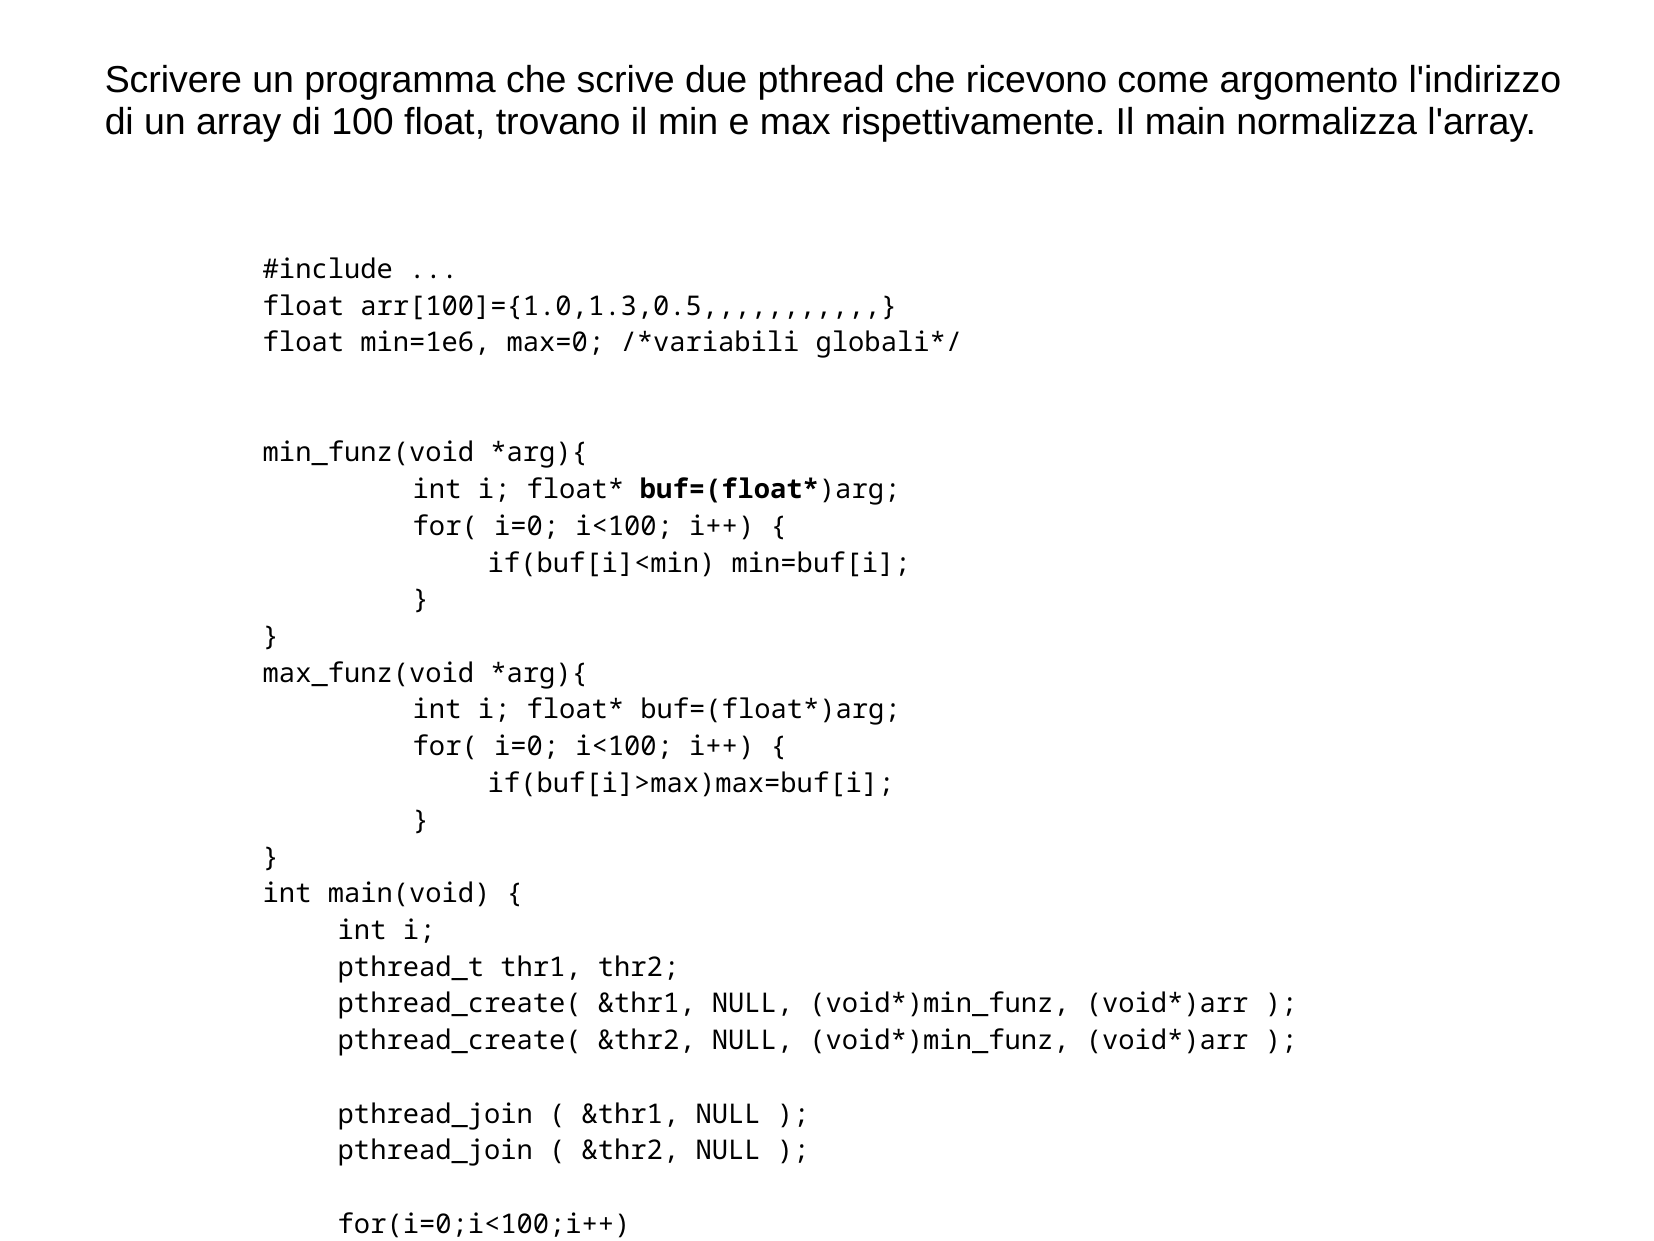

Scrivere un programma che scrive due pthread che ricevono come argomento l'indirizzo di un array di 100 float, trovano il min e max rispettivamente. Il main normalizza l'array.
#include ...
float arr[100]={1.0,1.3,0.5,,,,,,,,,,,}
float min=1e6, max=0; /*variabili globali*/
min_funz(void *arg){
		int i; float* buf=(float*)arg;
		for( i=0; i<100; i++) {
			if(buf[i]<min) min=buf[i];
		}
}
max_funz(void *arg){
		int i; float* buf=(float*)arg;
		for( i=0; i<100; i++) {
			if(buf[i]>max)max=buf[i];
 		}
}
int main(void) {
	int i;
 	pthread_t thr1, thr2;
 	pthread_create( &thr1, NULL, (void*)min_funz, (void*)arr );
 	pthread_create( &thr2, NULL, (void*)min_funz, (void*)arr );
 	pthread_join ( &thr1, NULL );
	pthread_join ( &thr2, NULL );
	for(i=0;i<100;i++)
		buf[i]=(buf[i]-min)/(max-min);
}